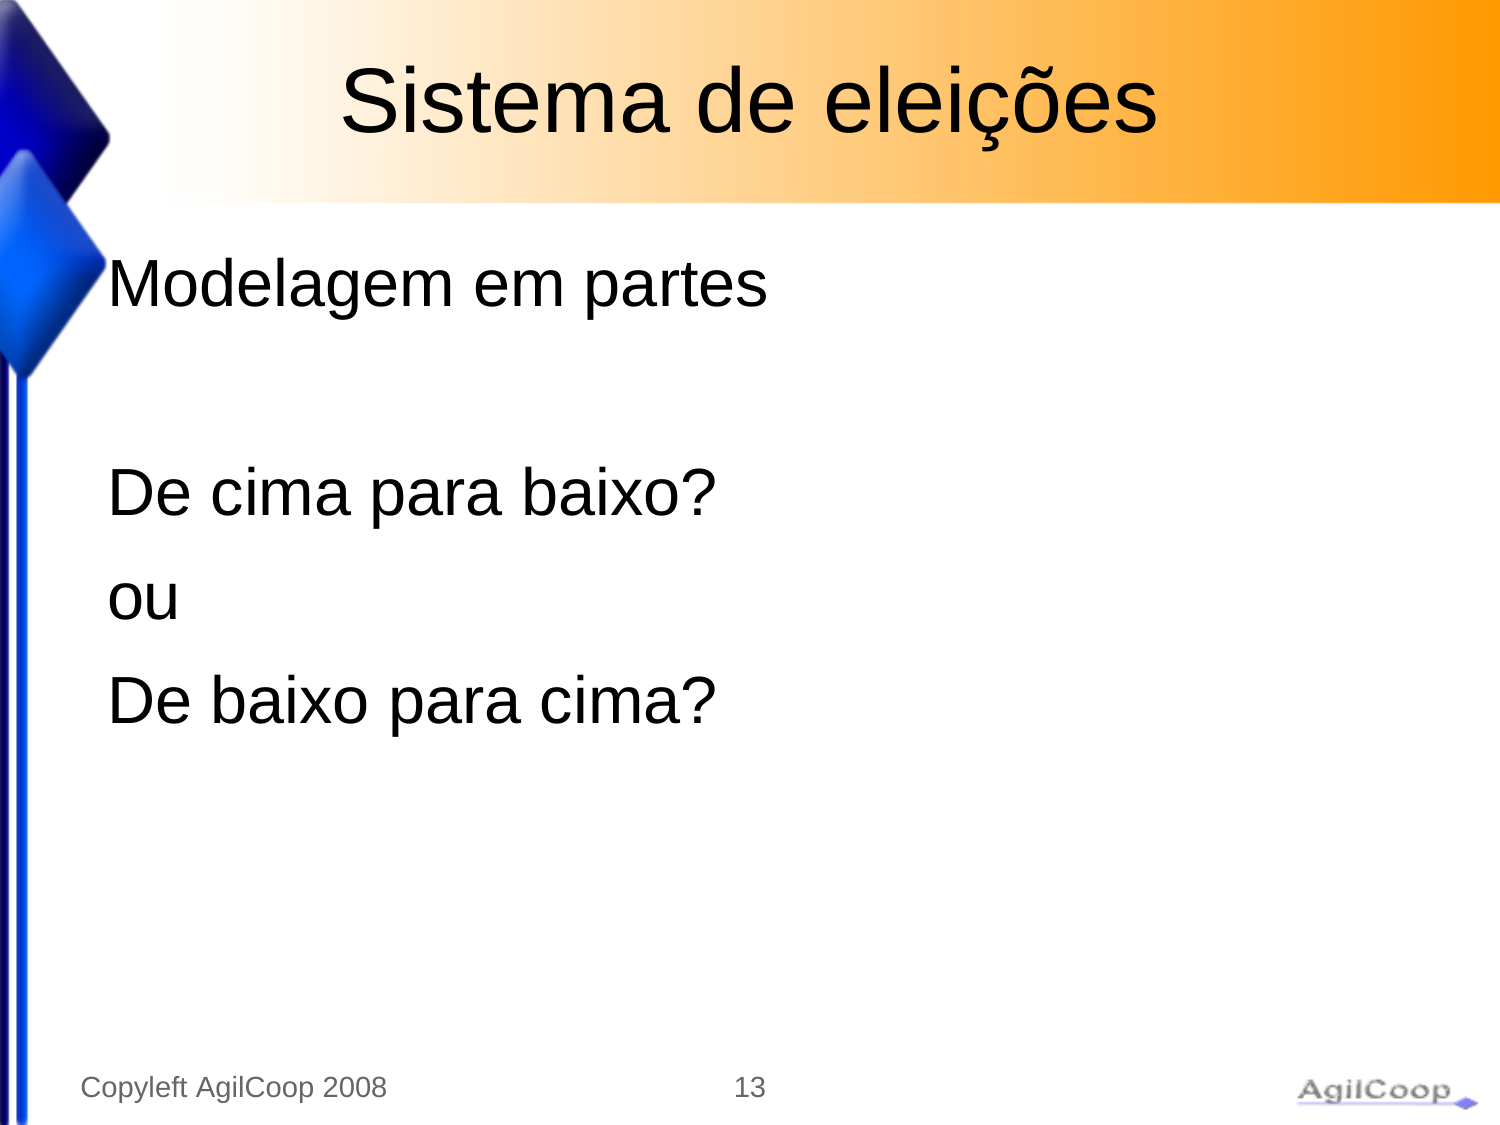

# Sistema de eleições
Modelagem em partes
De cima para baixo?
ou
De baixo para cima?
Copyleft AgilCoop 2008
13